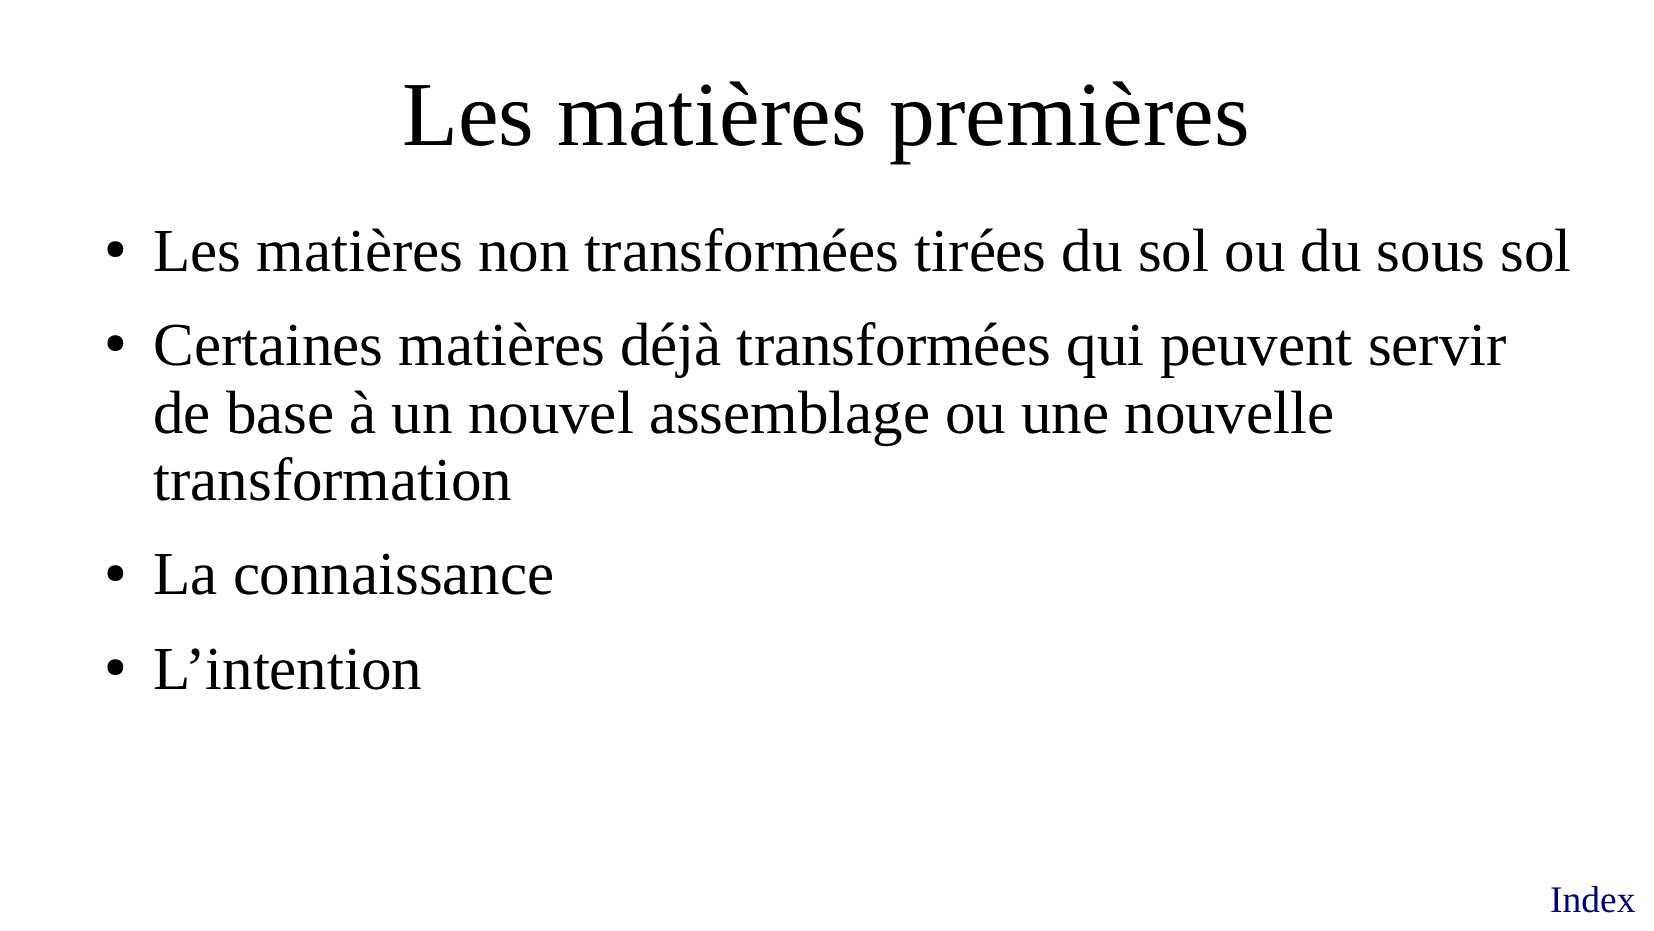

# Les matières premières
Les matières non transformées tirées du sol ou du sous sol
Certaines matières déjà transformées qui peuvent servir de base à un nouvel assemblage ou une nouvelle transformation
La connaissance
L’intention